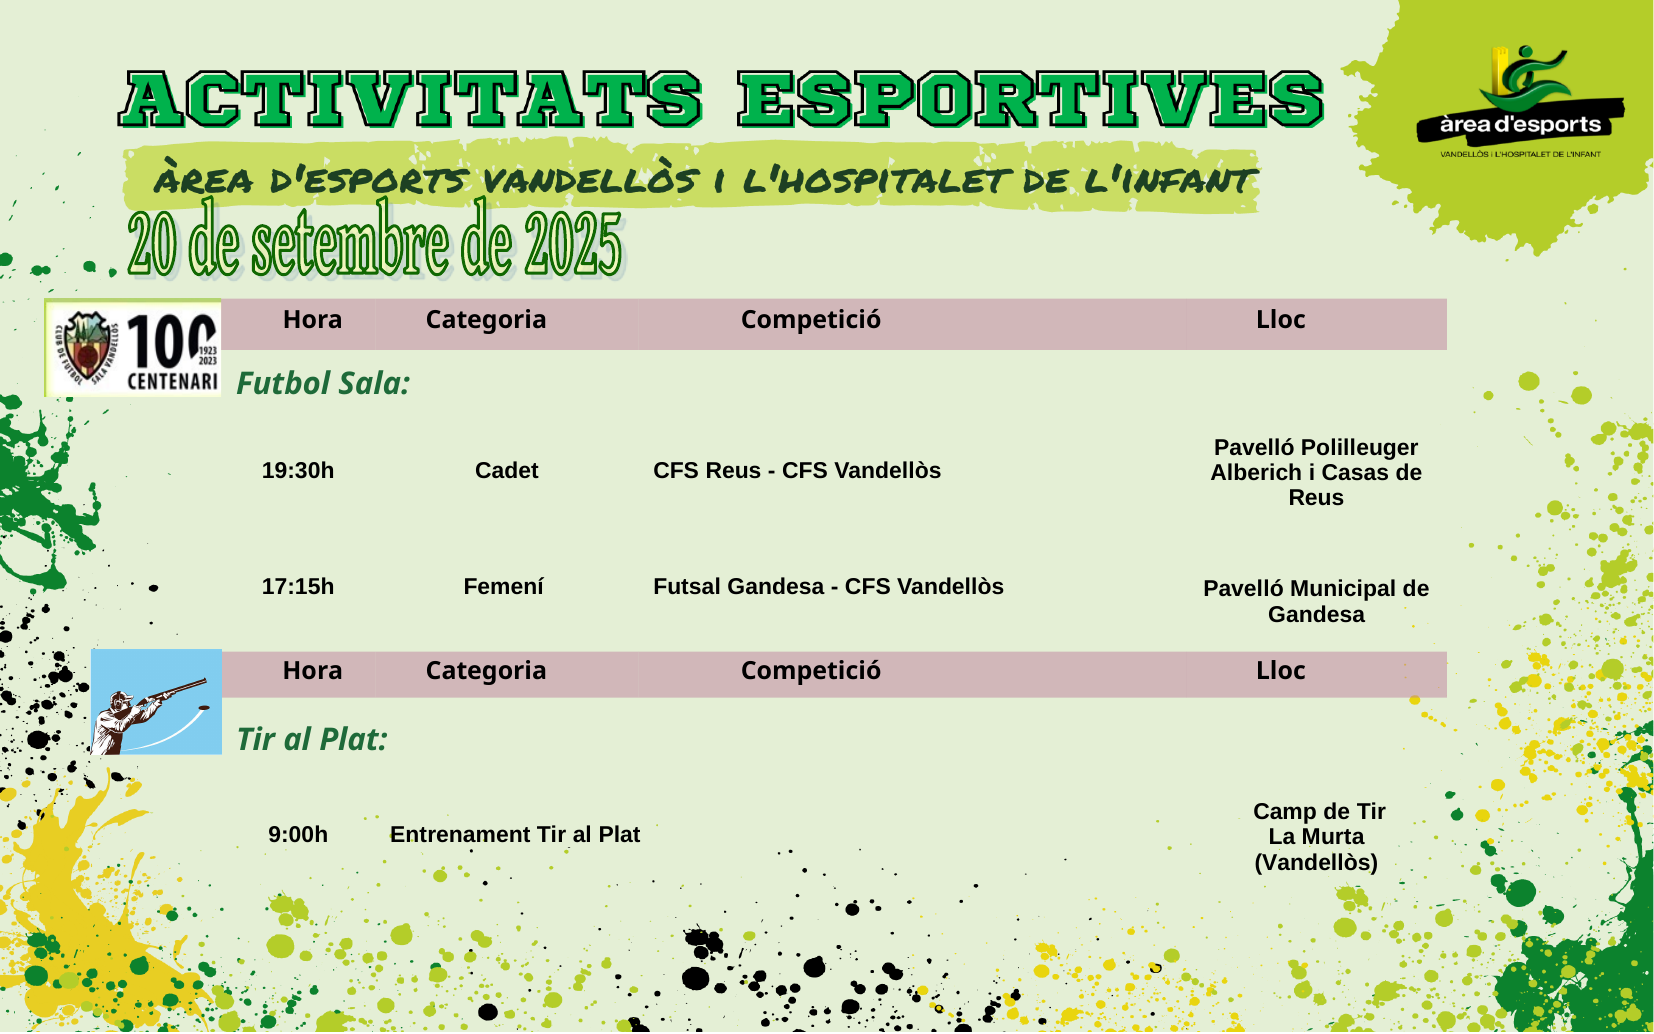

20 de setembre de 2025
| Hora | Categoria | Competició | Lloc |
| --- | --- | --- | --- |
| Futbol Sala: | | | |
| 19:30h | Cadet | CFS Reus - CFS Vandellòs | Pavelló Polilleuger Alberich i Casas de Reus |
| 17:15h | Femení | Futsal Gandesa - CFS Vandellòs | Pavelló Municipal de Gandesa |
| Hora | Categoria | Competició | Lloc |
| Tir al Plat: | | | |
| 9:00h | Entrenament Tir al Plat | Entrenament Tir al Plat | Camp de Tir La Murta (Vandellòs) |